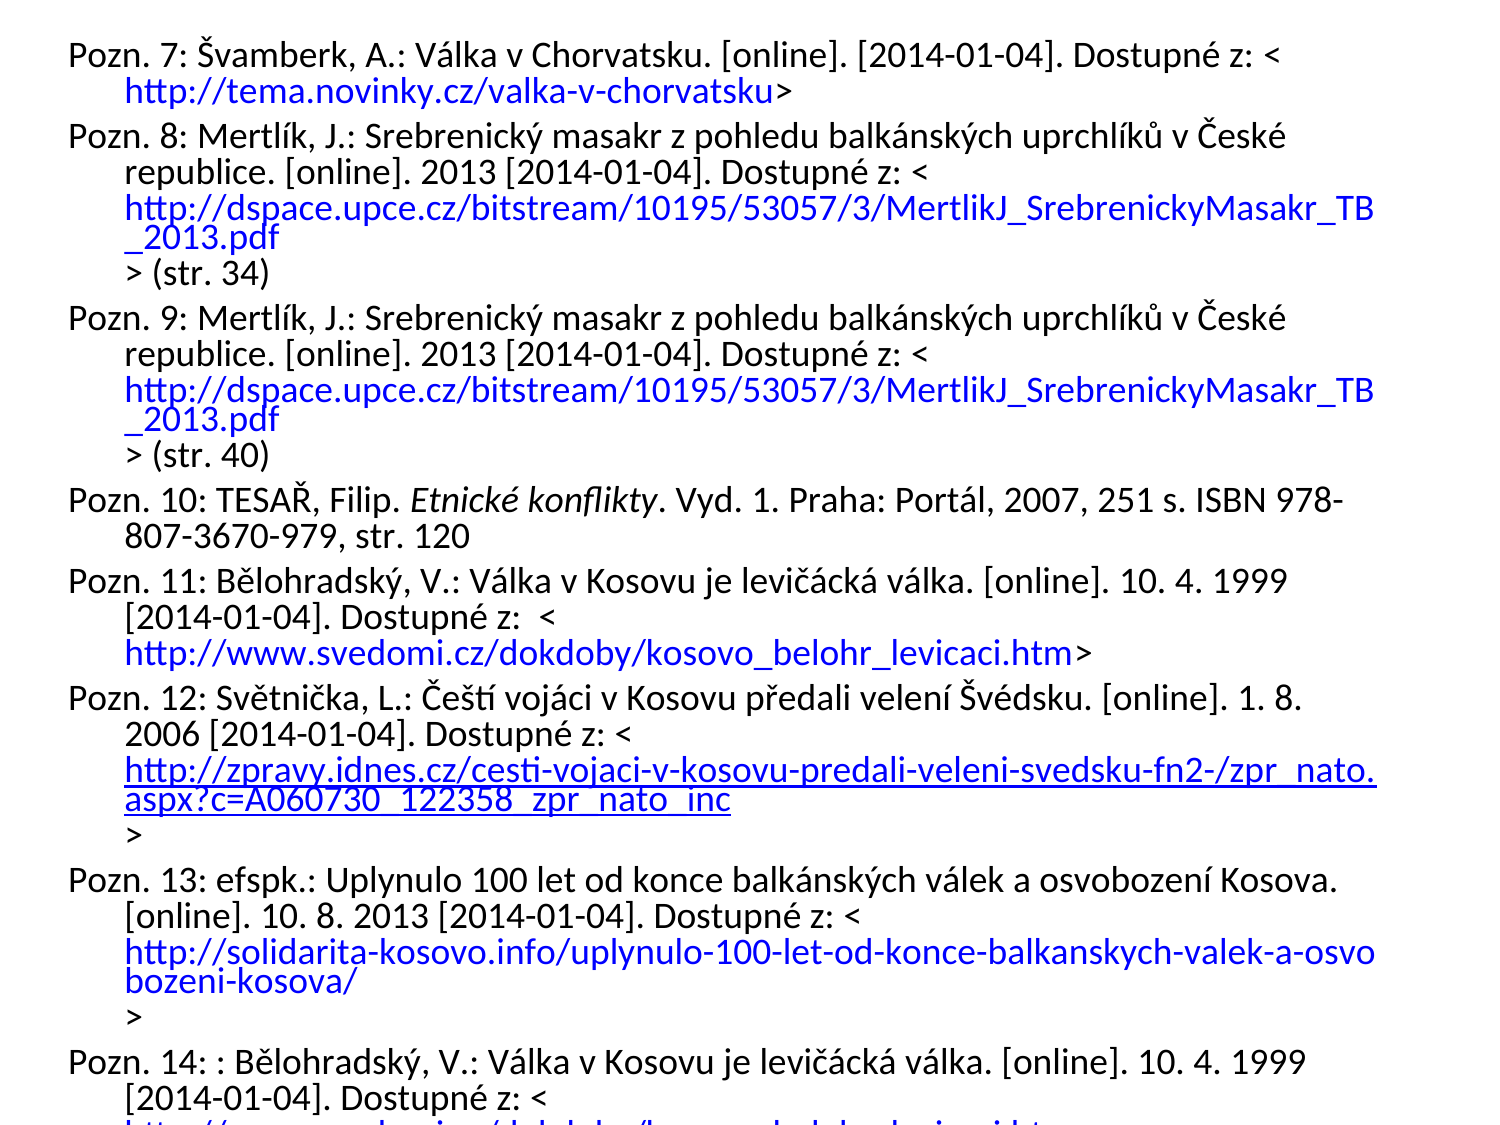

# Pozn. 7: Švamberk, A.: Válka v Chorvatsku. [online]. [2014-01-04]. Dostupné z: <http://tema.novinky.cz/valka-v-chorvatsku>
Pozn. 8: Mertlík, J.: Srebrenický masakr z pohledu balkánských uprchlíků v České republice. [online]. 2013 [2014-01-04]. Dostupné z: <http://dspace.upce.cz/bitstream/10195/53057/3/MertlikJ_SrebrenickyMasakr_TB_2013.pdf> (str. 34)
Pozn. 9: Mertlík, J.: Srebrenický masakr z pohledu balkánských uprchlíků v České republice. [online]. 2013 [2014-01-04]. Dostupné z: <http://dspace.upce.cz/bitstream/10195/53057/3/MertlikJ_SrebrenickyMasakr_TB_2013.pdf> (str. 40)
Pozn. 10: TESAŘ, Filip. Etnické konflikty. Vyd. 1. Praha: Portál, 2007, 251 s. ISBN 978-807-3670-979, str. 120
Pozn. 11: Bělohradský, V.: Válka v Kosovu je levičácká válka. [online]. 10. 4. 1999 [2014-01-04]. Dostupné z: <http://www.svedomi.cz/dokdoby/kosovo_belohr_levicaci.htm>
Pozn. 12: Světnička, L.: Čeští vojáci v Kosovu předali velení Švédsku. [online]. 1. 8. 2006 [2014-01-04]. Dostupné z: <http://zpravy.idnes.cz/cesti-vojaci-v-kosovu-predali-veleni-svedsku-fn2-/zpr_nato.aspx?c=A060730_122358_zpr_nato_inc>
Pozn. 13: efspk.: Uplynulo 100 let od konce balkánských válek a osvobození Kosova. [online]. 10. 8. 2013 [2014-01-04]. Dostupné z: <http://solidarita-kosovo.info/uplynulo-100-let-od-konce-balkanskych-valek-a-osvobozeni-kosova/>
Pozn. 14: : Bělohradský, V.: Válka v Kosovu je levičácká válka. [online]. 10. 4. 1999 [2014-01-04]. Dostupné z: <http://www.svedomi.cz/dokdoby/kosovo_belohr_levicaci.htm>
Pozn. 15: : Dienstbier, J.: Rukojmí Kosova. [online]. 10. 1. 2008 [2014-01-04]. Dostupné z: <http://blog.aktualne.centrum.cz/blogy/jiri-dienstbier.php?itemid=2404>